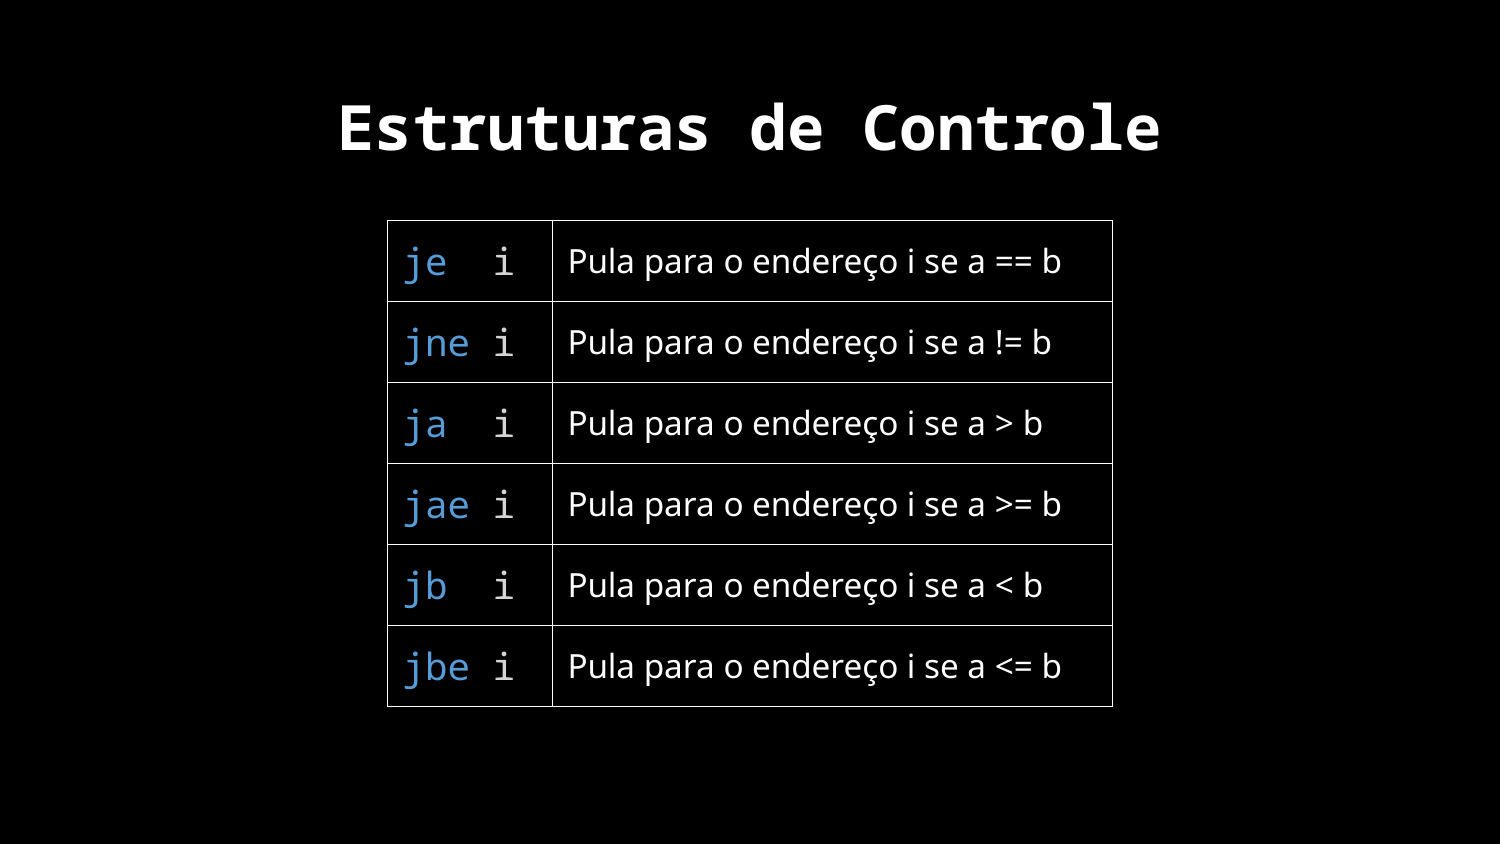

# Estruturas de Controle
| je i | Pula para o endereço i se a == b |
| --- | --- |
| jne i | Pula para o endereço i se a != b |
| ja i | Pula para o endereço i se a > b |
| jae i | Pula para o endereço i se a >= b |
| jb i | Pula para o endereço i se a < b |
| jbe i | Pula para o endereço i se a <= b |